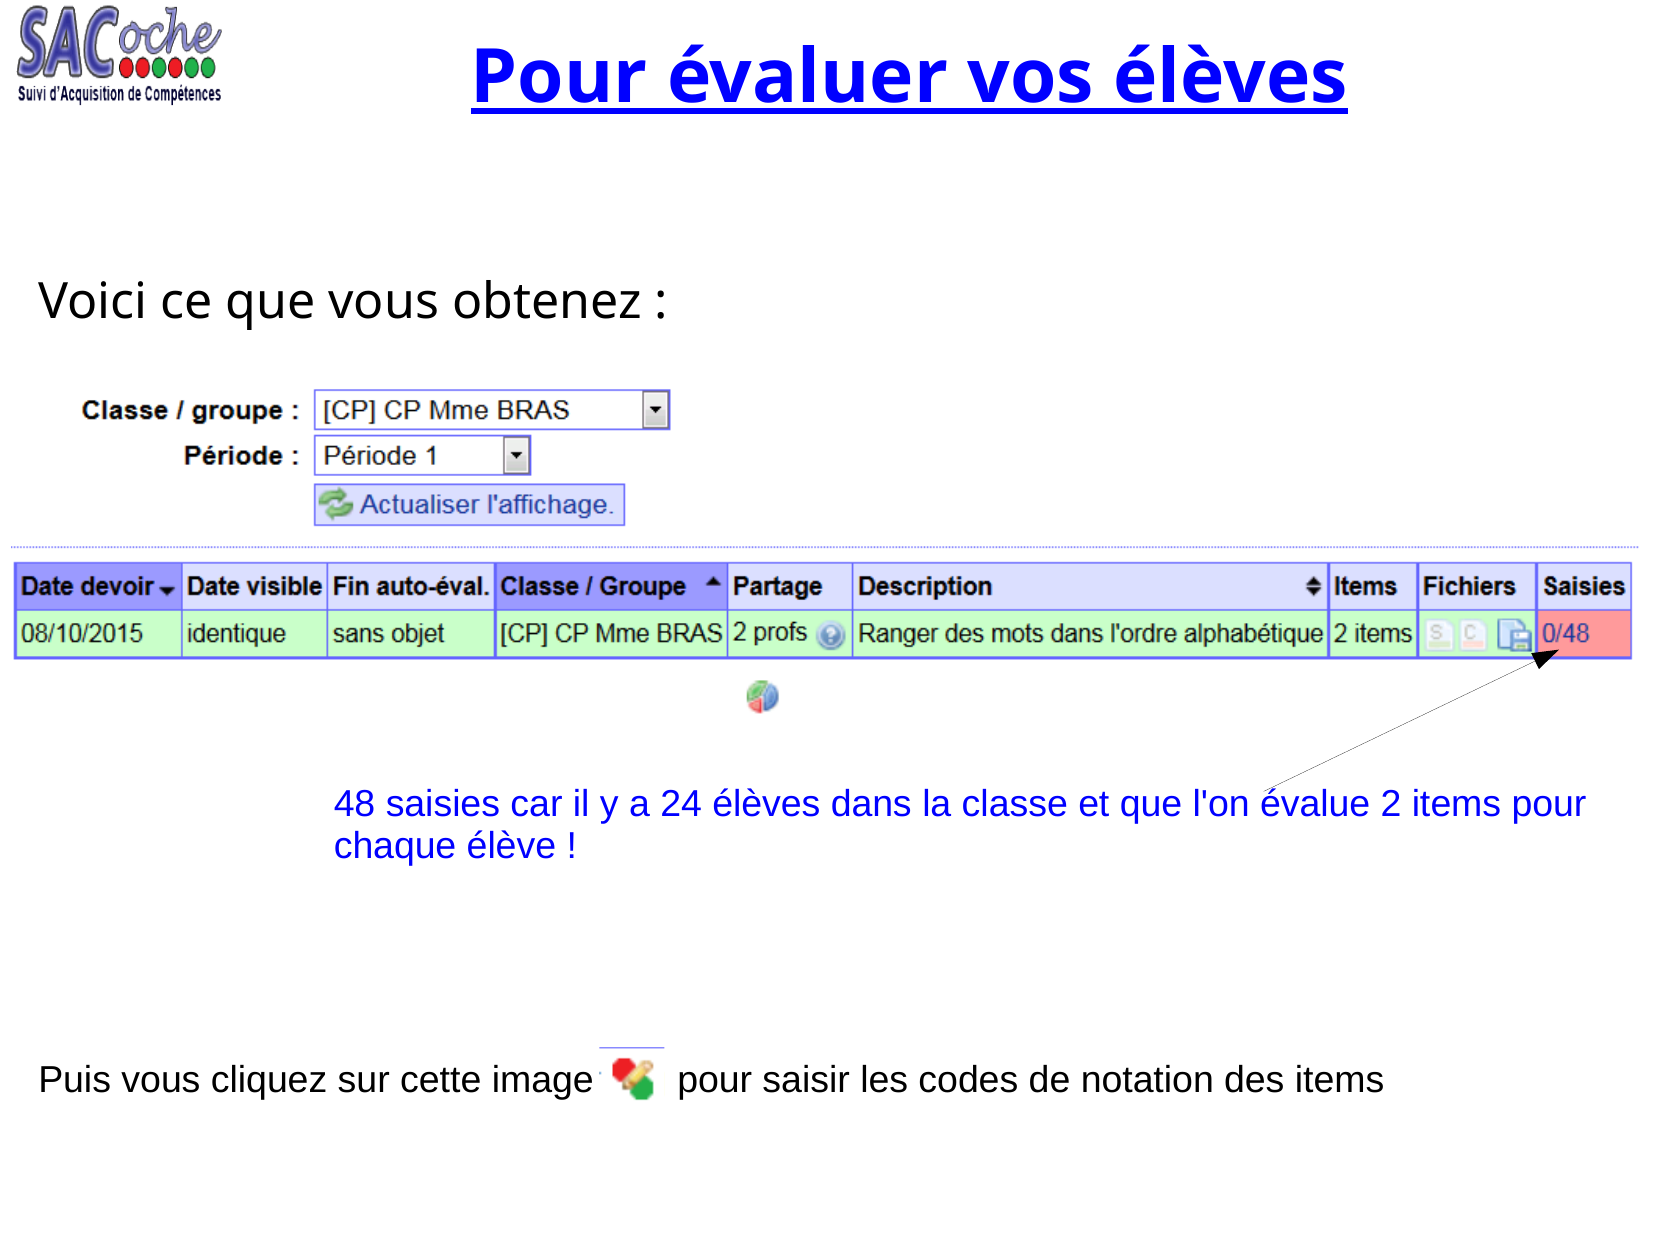

# Pour évaluer vos élèves
Voici ce que vous obtenez :
48 saisies car il y a 24 élèves dans la classe et que l'on évalue 2 items pour
chaque élève !
Puis vous cliquez sur cette image pour saisir les codes de notation des items